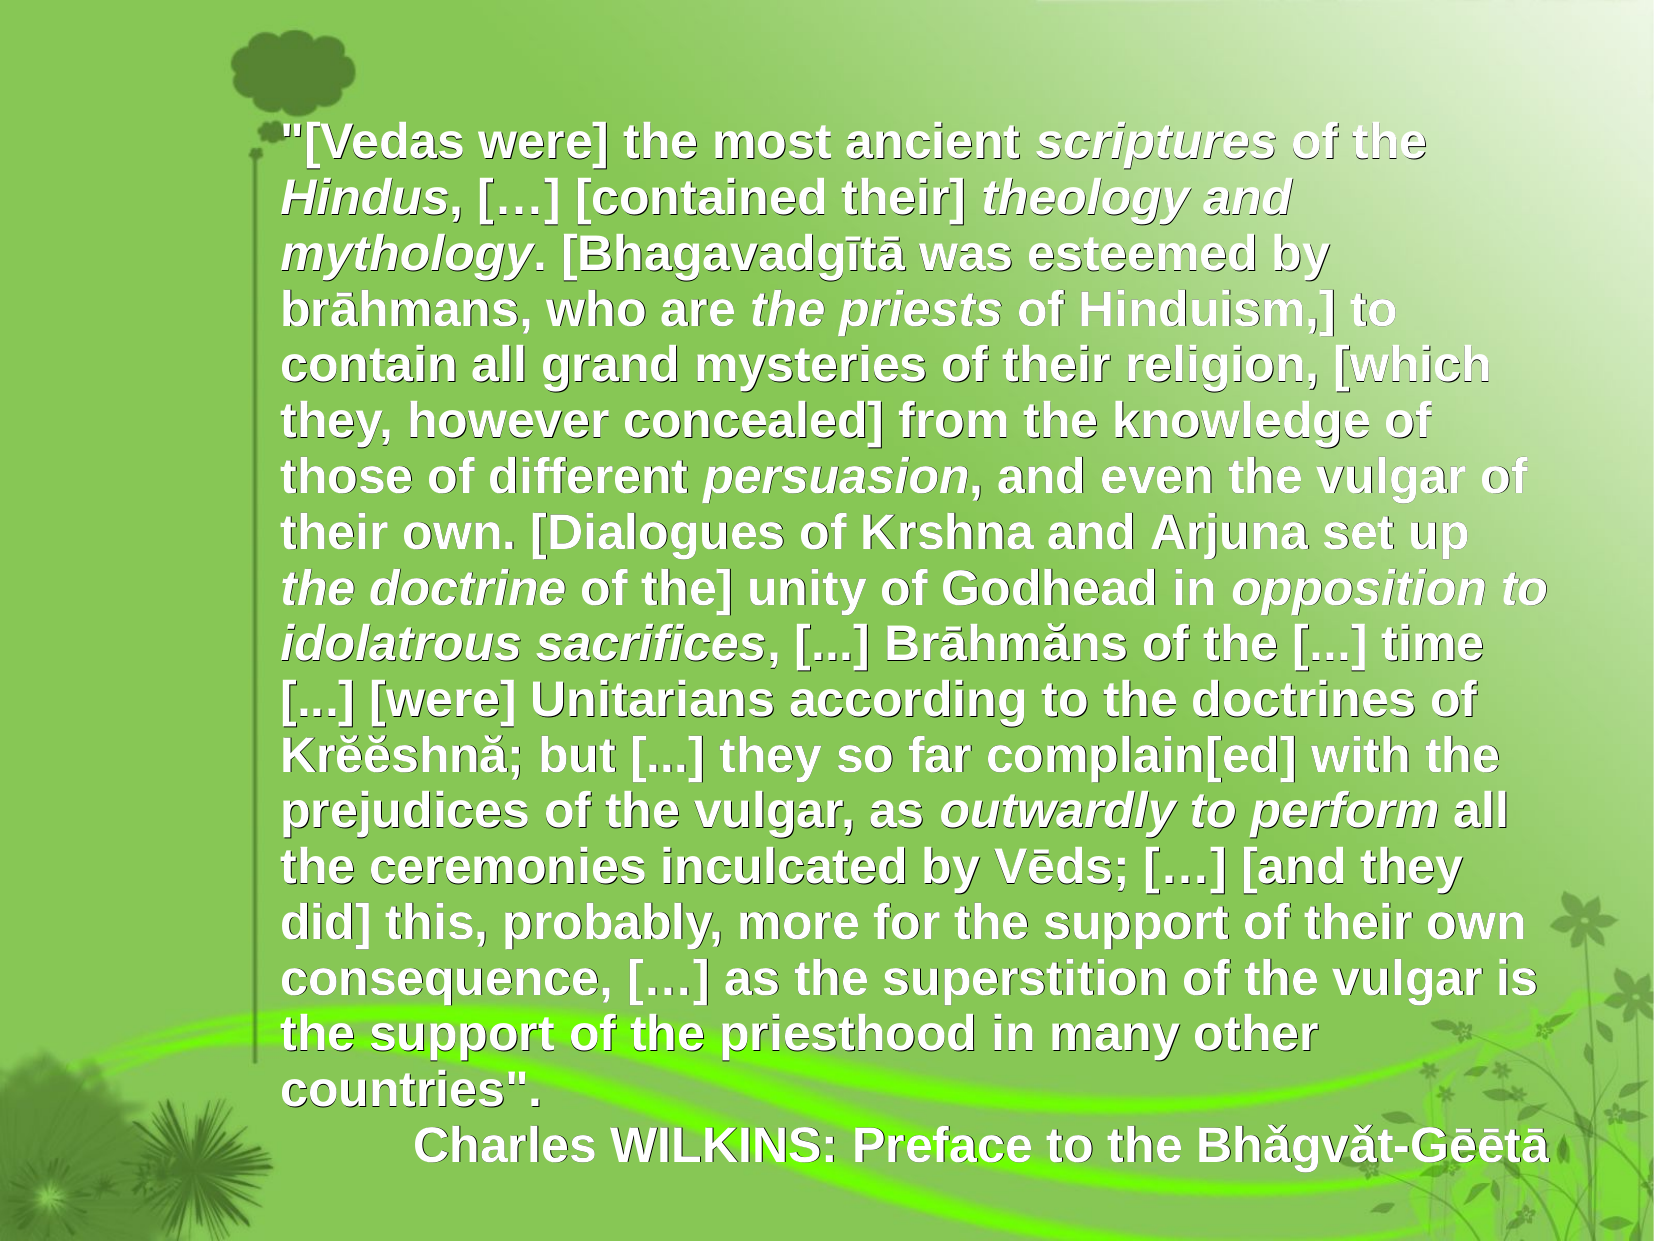

"[Vedas were] the most ancient scriptures of the Hindus, […] [contained their] theology and mythology. [Bhagavadgītā was esteemed by brāhmans, who are the priests of Hinduism,] to contain all grand mysteries of their religion, [which they, however concealed] from the knowledge of those of different persuasion, and even the vulgar of their own. [Dialogues of Krshna and Arjuna set up the doctrine of the] unity of Godhead in opposition to idolatrous sacrifices, [...] Brāhmăns of the [...] time [...] [were] Unitarians according to the doctrines of Krĕĕshnă; but [...] they so far complain[ed] with the prejudices of the vulgar, as outwardly to perform all the ceremonies inculcated by Vēds; […] [and they did] this, probably, more for the support of their own consequence, […] as the superstition of the vulgar is the support of the priesthood in many other countries".
Charles WILKINS: Preface to the Bhǎgvǎt-Gēētā